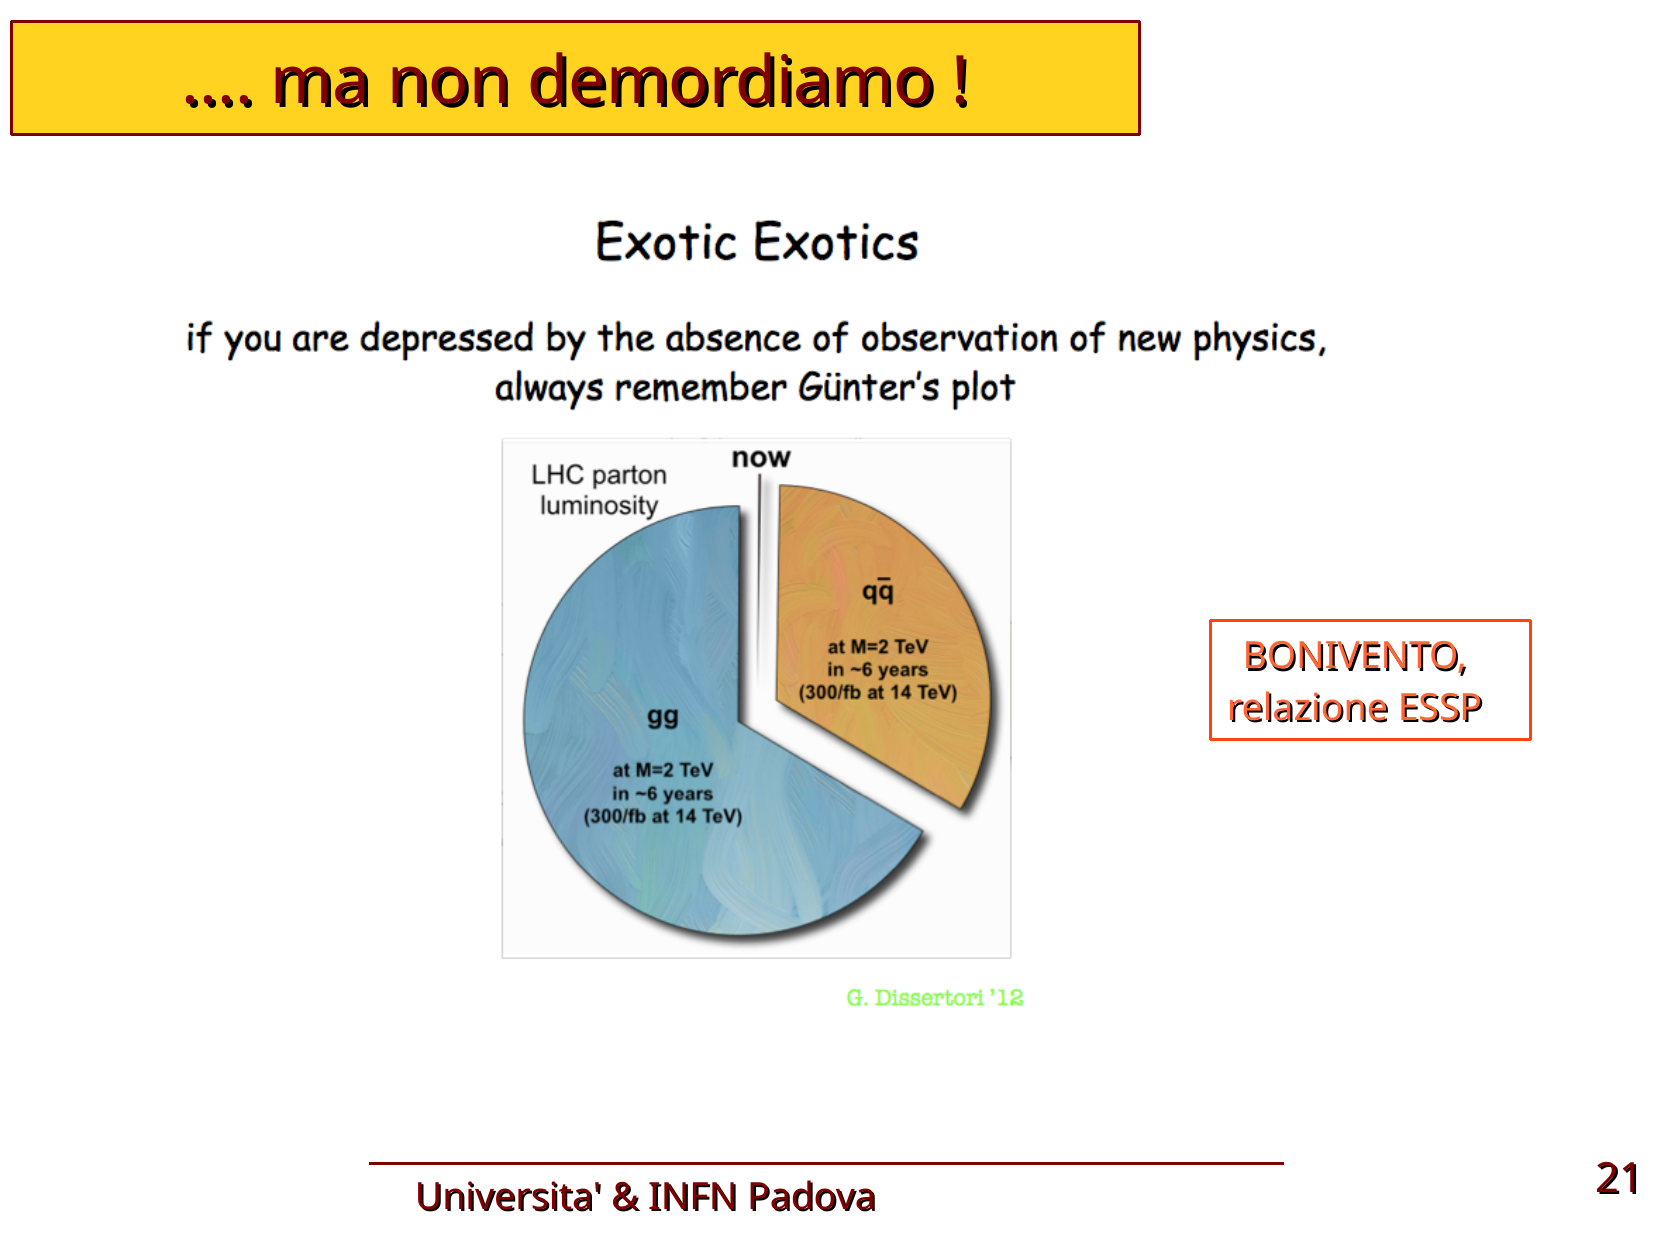

# .... ma non demordiamo !
BONIVENTO,
relazione ESSP